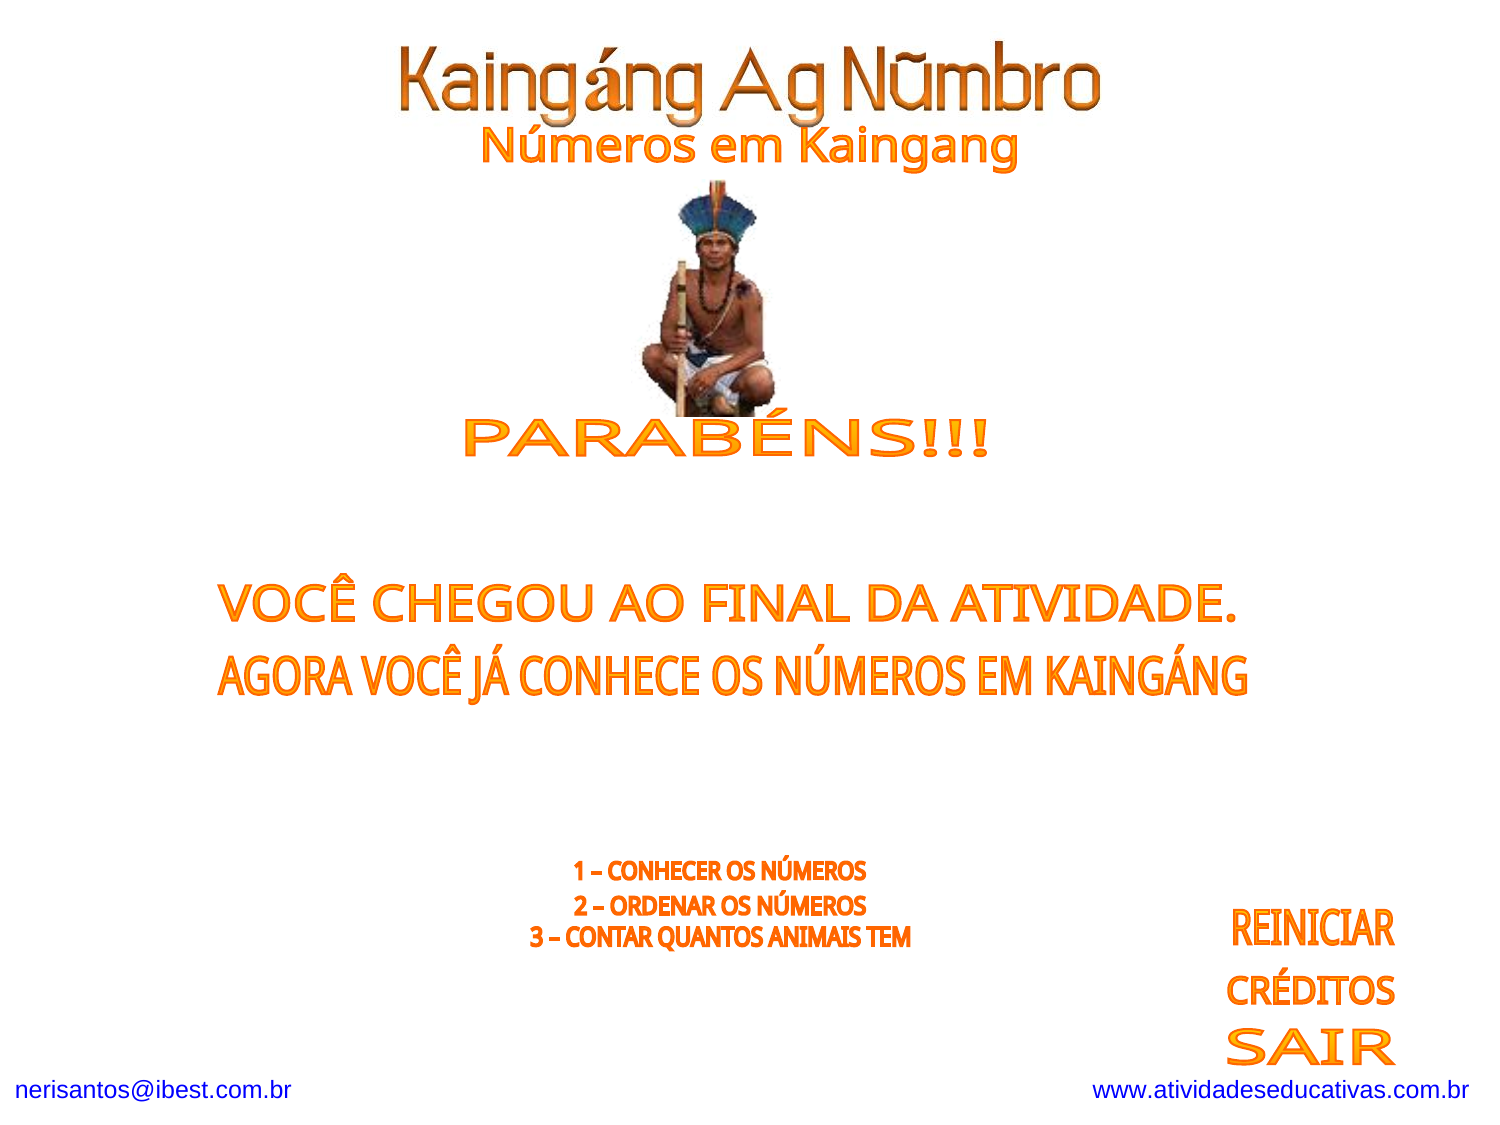

PARABÉNS!!!
VOCÊ CHEGOU AO FINAL DA ATIVIDADE.
AGORA VOCÊ JÁ CONHECE OS NÚMEROS EM KAINGÁNG
1 – CONHECER OS NÚMEROS
2 – ORDENAR OS NÚMEROS
REINICIAR
3 – CONTAR QUANTOS ANIMAIS TEM
CRÉDITOS
SAIR